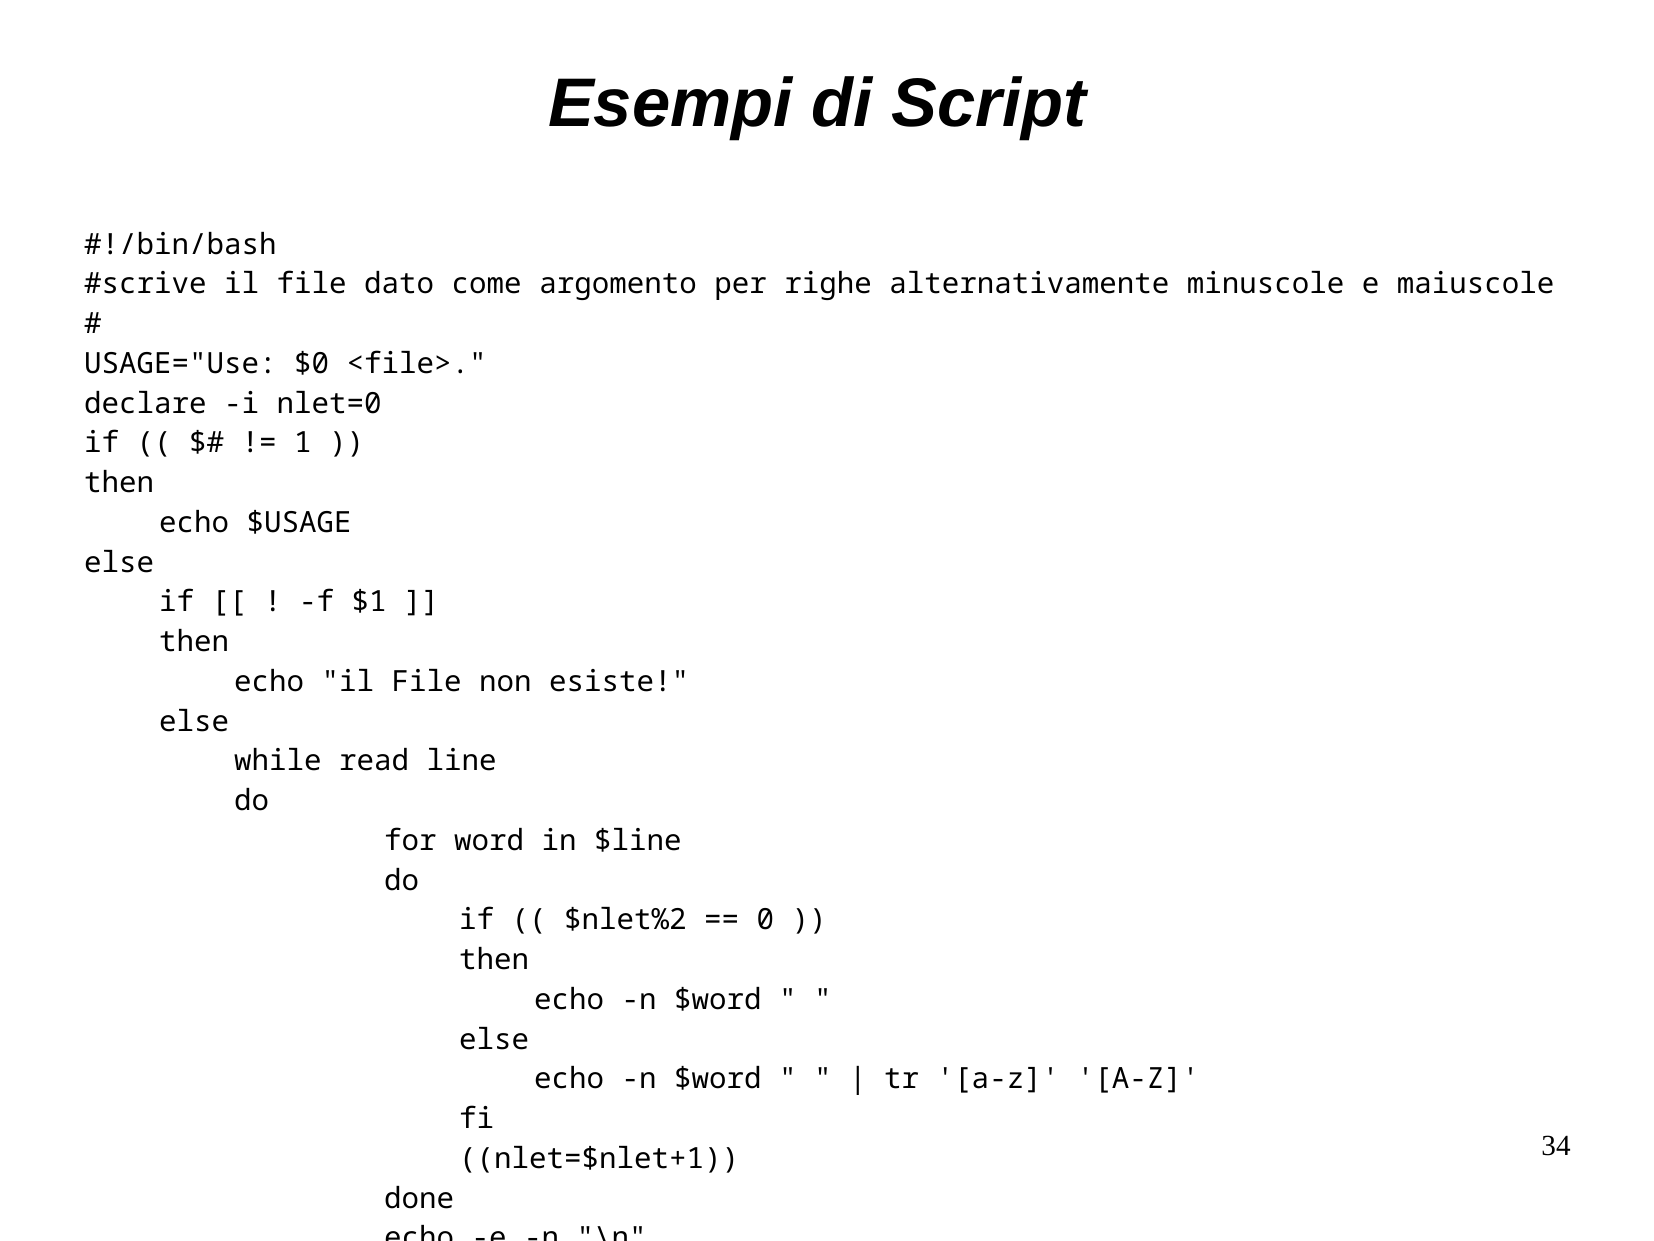

# Esempi di Script
#!/bin/bash
#scrive il file dato come argomento per righe alternativamente minuscole e maiuscole
#
USAGE="Use: $0 <file>."
declare -i nlet=0
if (( $# != 1 ))
then
 	echo $USAGE
else
 	if [[ ! -f $1 ]]
 	then
 		echo "il File non esiste!"
 	else
 		while read line
 		do
 			for word in $line
 			do
 				if (( $nlet%2 == 0 ))
 				then
 				echo -n $word " "
 				else
 				echo -n $word " " | tr '[a-z]' '[A-Z]'
 				fi
 				((nlet=$nlet+1))
 			done
 			echo -e -n "\n"
 		done < $1
 	fi
fi
34